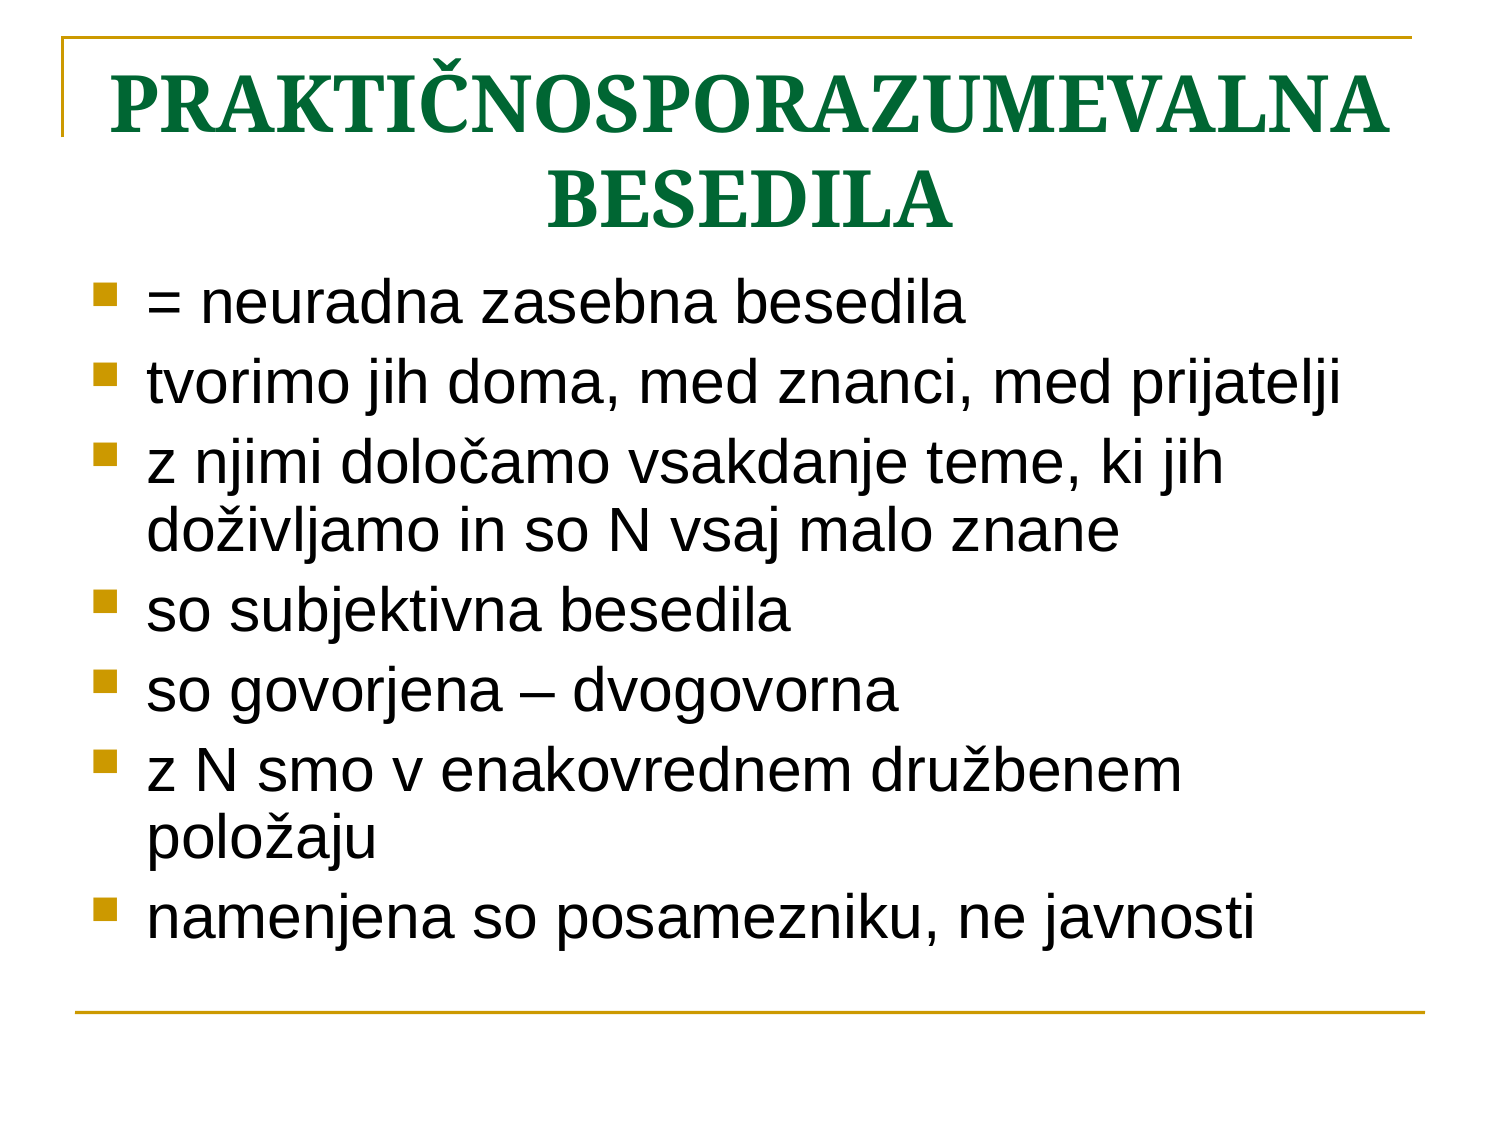

# PRAKTIČNOSPORAZUMEVALNA BESEDILA
= neuradna zasebna besedila
tvorimo jih doma, med znanci, med prijatelji
z njimi določamo vsakdanje teme, ki jih doživljamo in so N vsaj malo znane
so subjektivna besedila
so govorjena – dvogovorna
z N smo v enakovrednem družbenem položaju
namenjena so posamezniku, ne javnosti